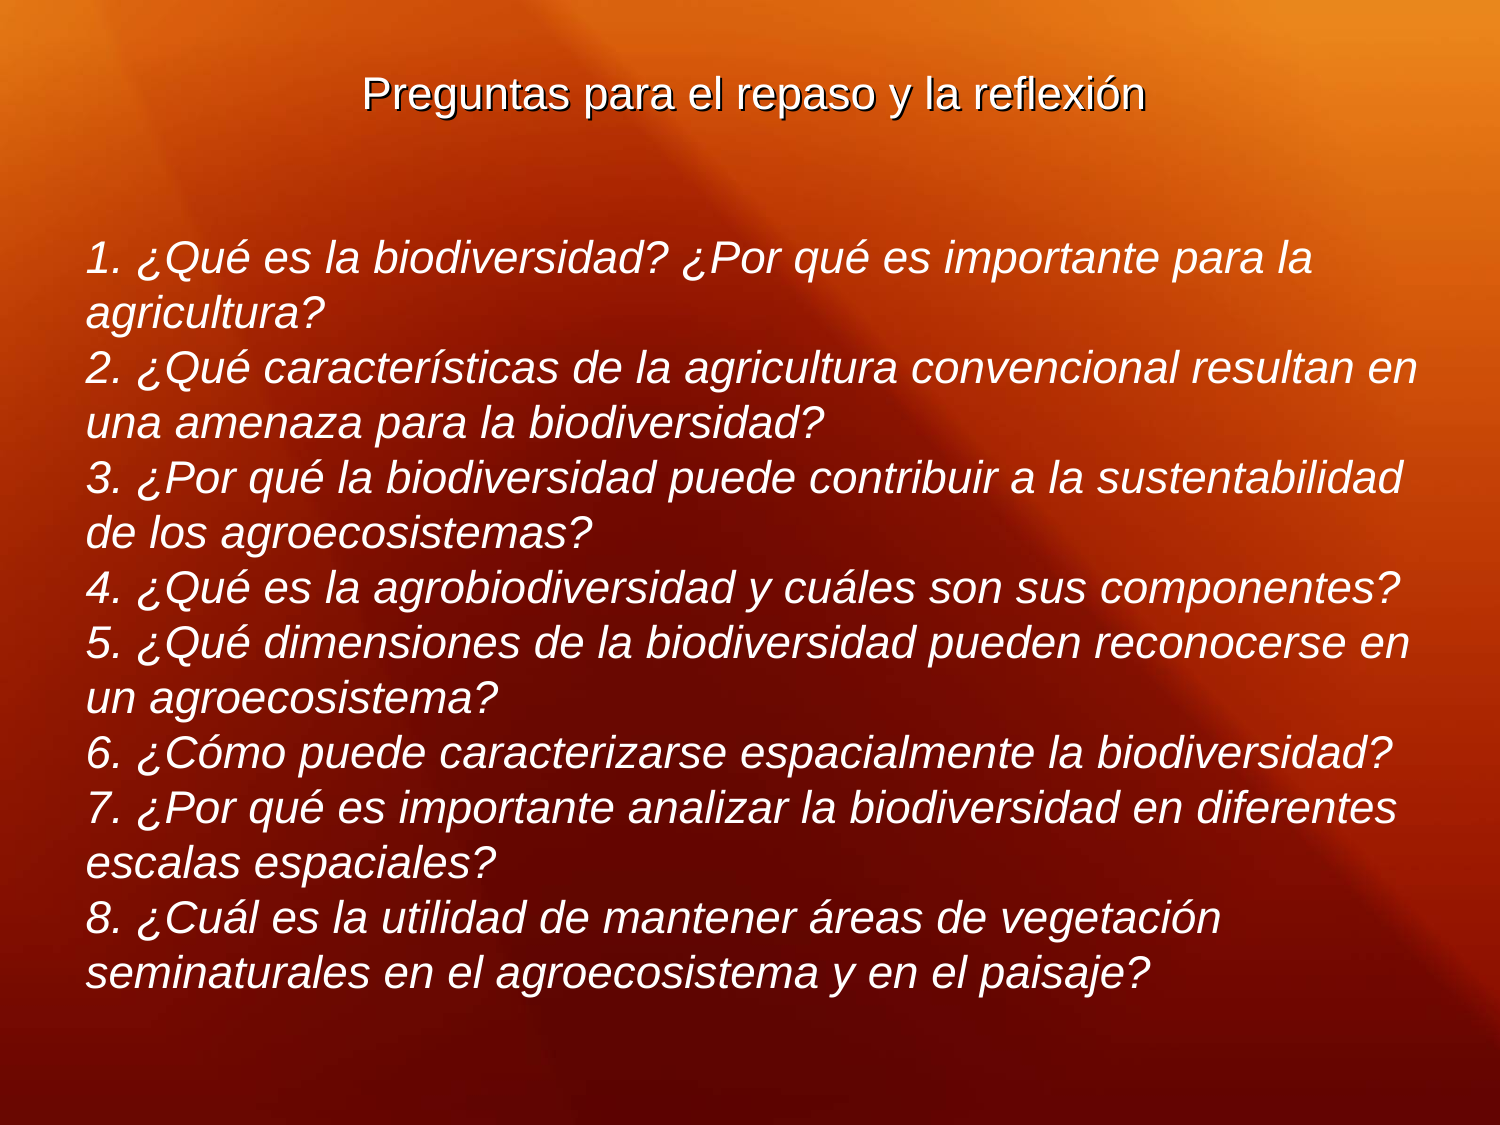

# Preguntas para el repaso y la reflexión
1. ¿Qué es la biodiversidad? ¿Por qué es importante para la agricultura?
2. ¿Qué características de la agricultura convencional resultan en una amenaza para la biodiversidad?
3. ¿Por qué la biodiversidad puede contribuir a la sustentabilidad de los agroecosistemas?
4. ¿Qué es la agrobiodiversidad y cuáles son sus componentes?
5. ¿Qué dimensiones de la biodiversidad pueden reconocerse en un agroecosistema?
6. ¿Cómo puede caracterizarse espacialmente la biodiversidad?
7. ¿Por qué es importante analizar la biodiversidad en diferentes escalas espaciales?
8. ¿Cuál es la utilidad de mantener áreas de vegetación seminaturales en el agroecosistema y en el paisaje?